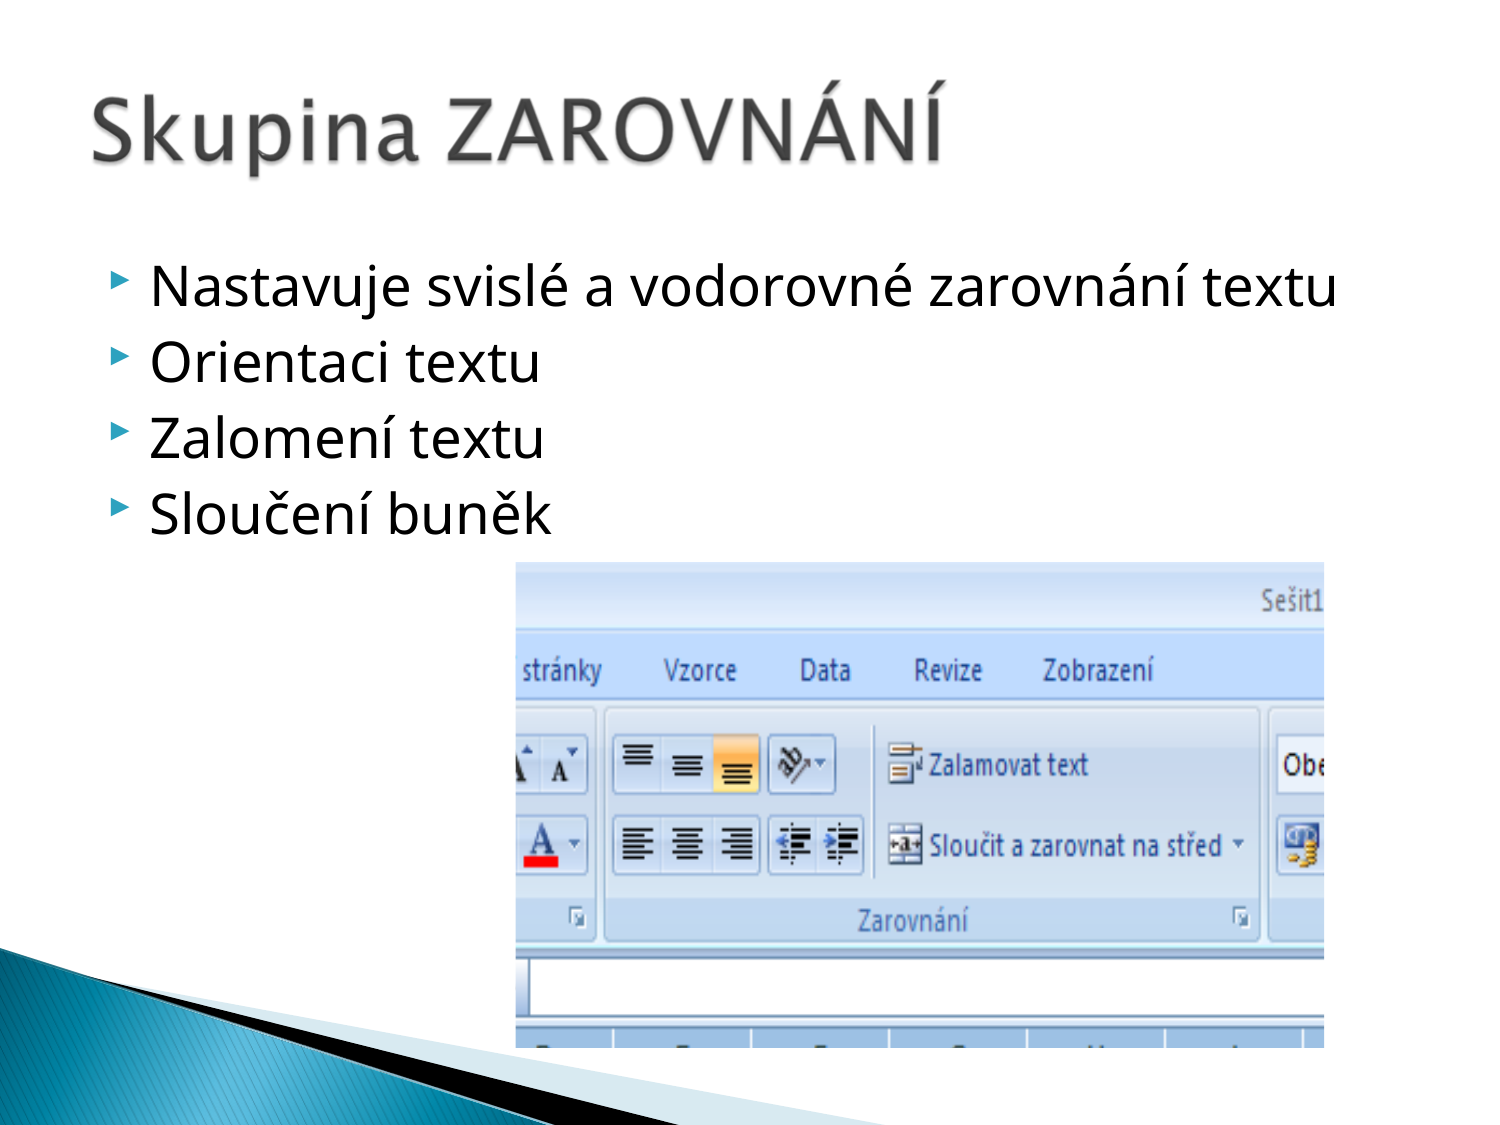

# Nastavuje svislé a vodorovné zarovnání textu
Orientaci textu
Zalomení textu
Sloučení buněk